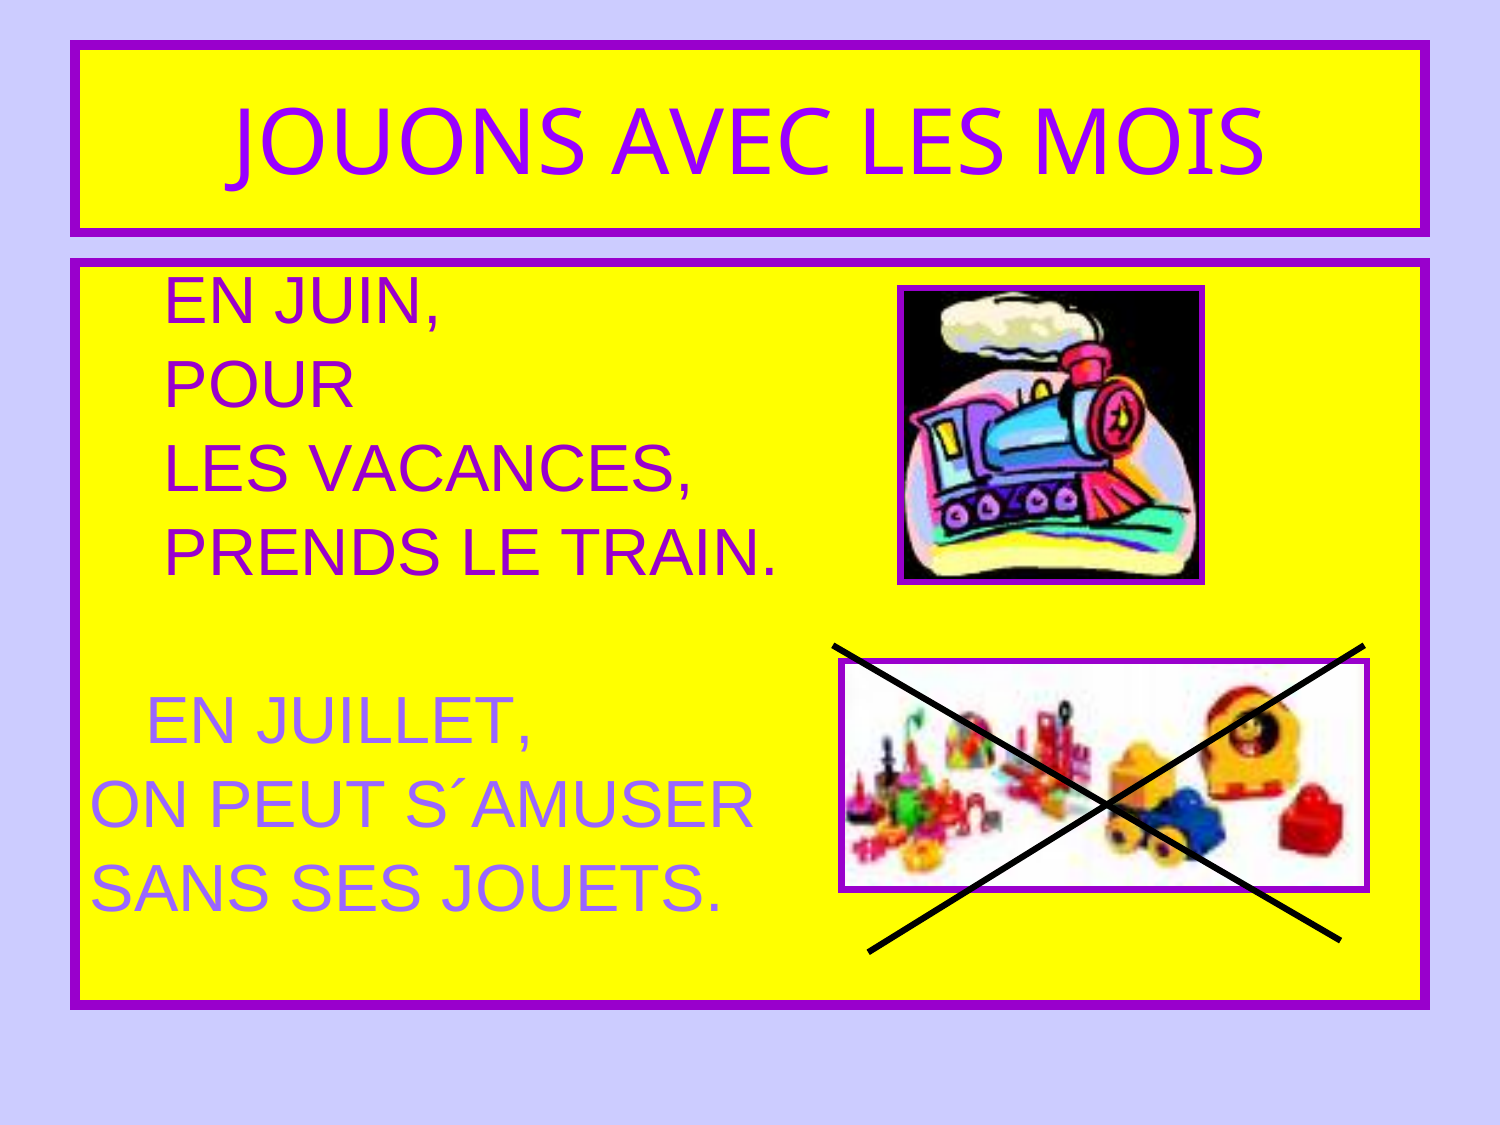

# JOUONS AVEC LES MOIS
 EN JUIN,
 POUR
 LES VACANCES,
 PRENDS LE TRAIN.
 EN JUILLET,
ON PEUT S´AMUSER
SANS SES JOUETS.